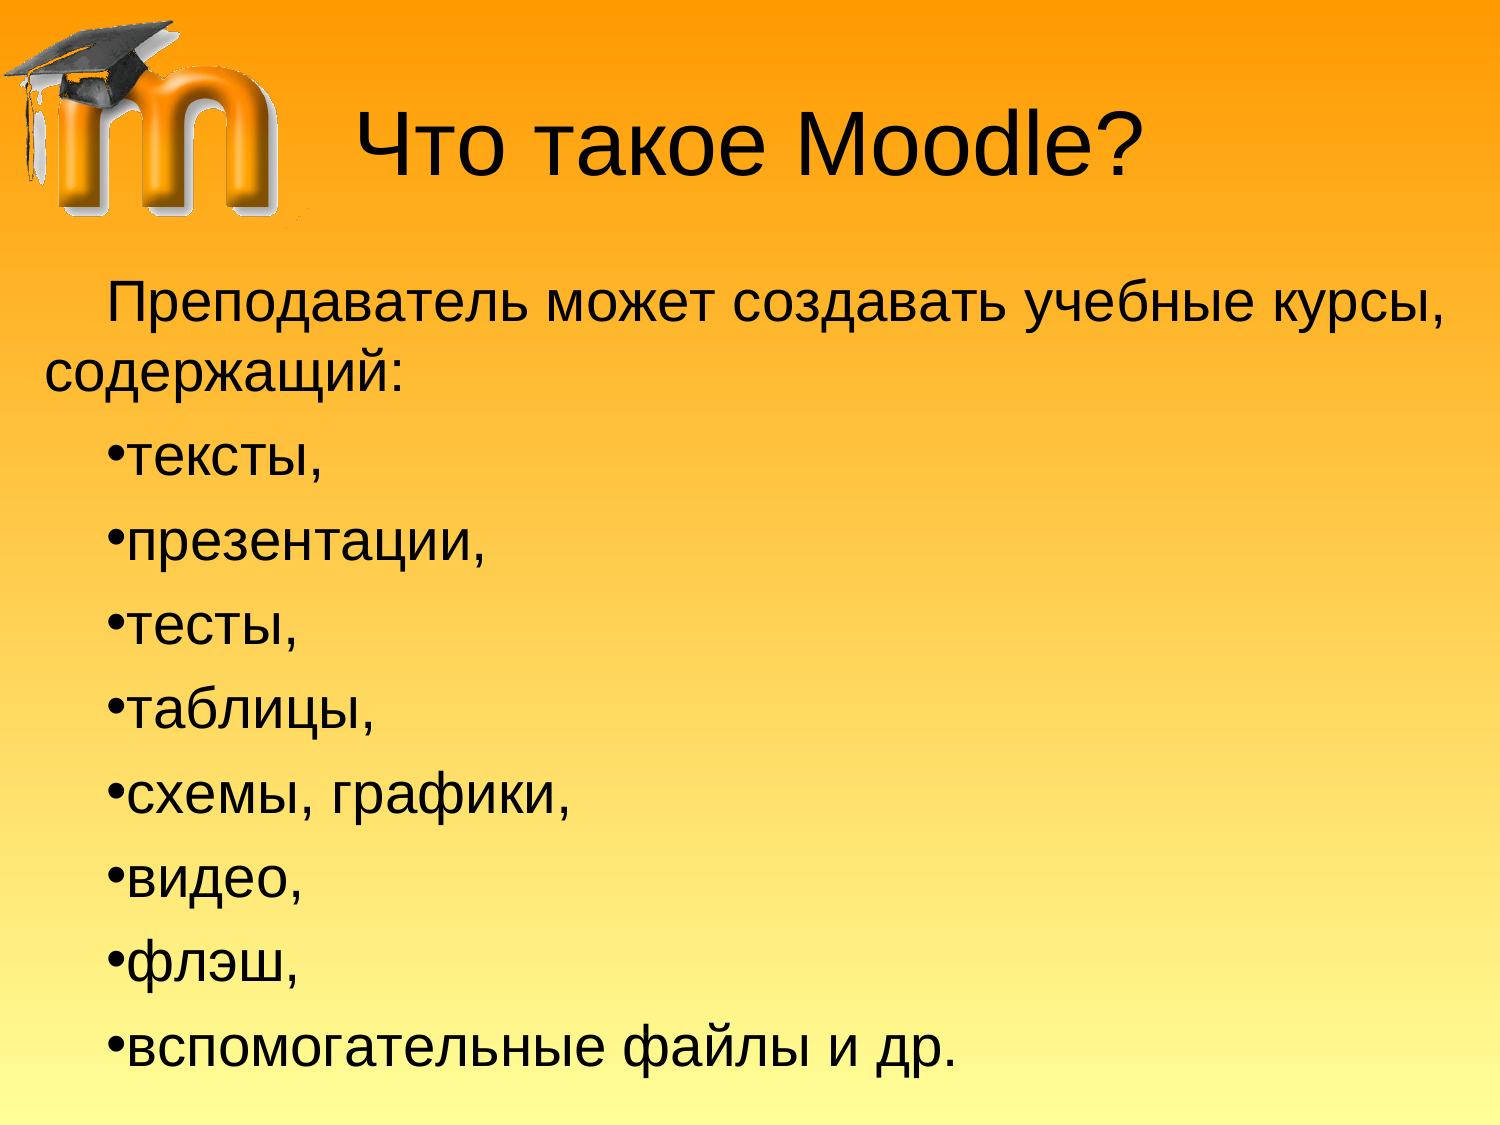

# Что такое Moodle?
Преподаватель может создавать учебные курсы, содержащий:
тексты,
презентации,
тесты,
таблицы,
схемы, графики,
видео,
флэш,
вспомогательные файлы и др.